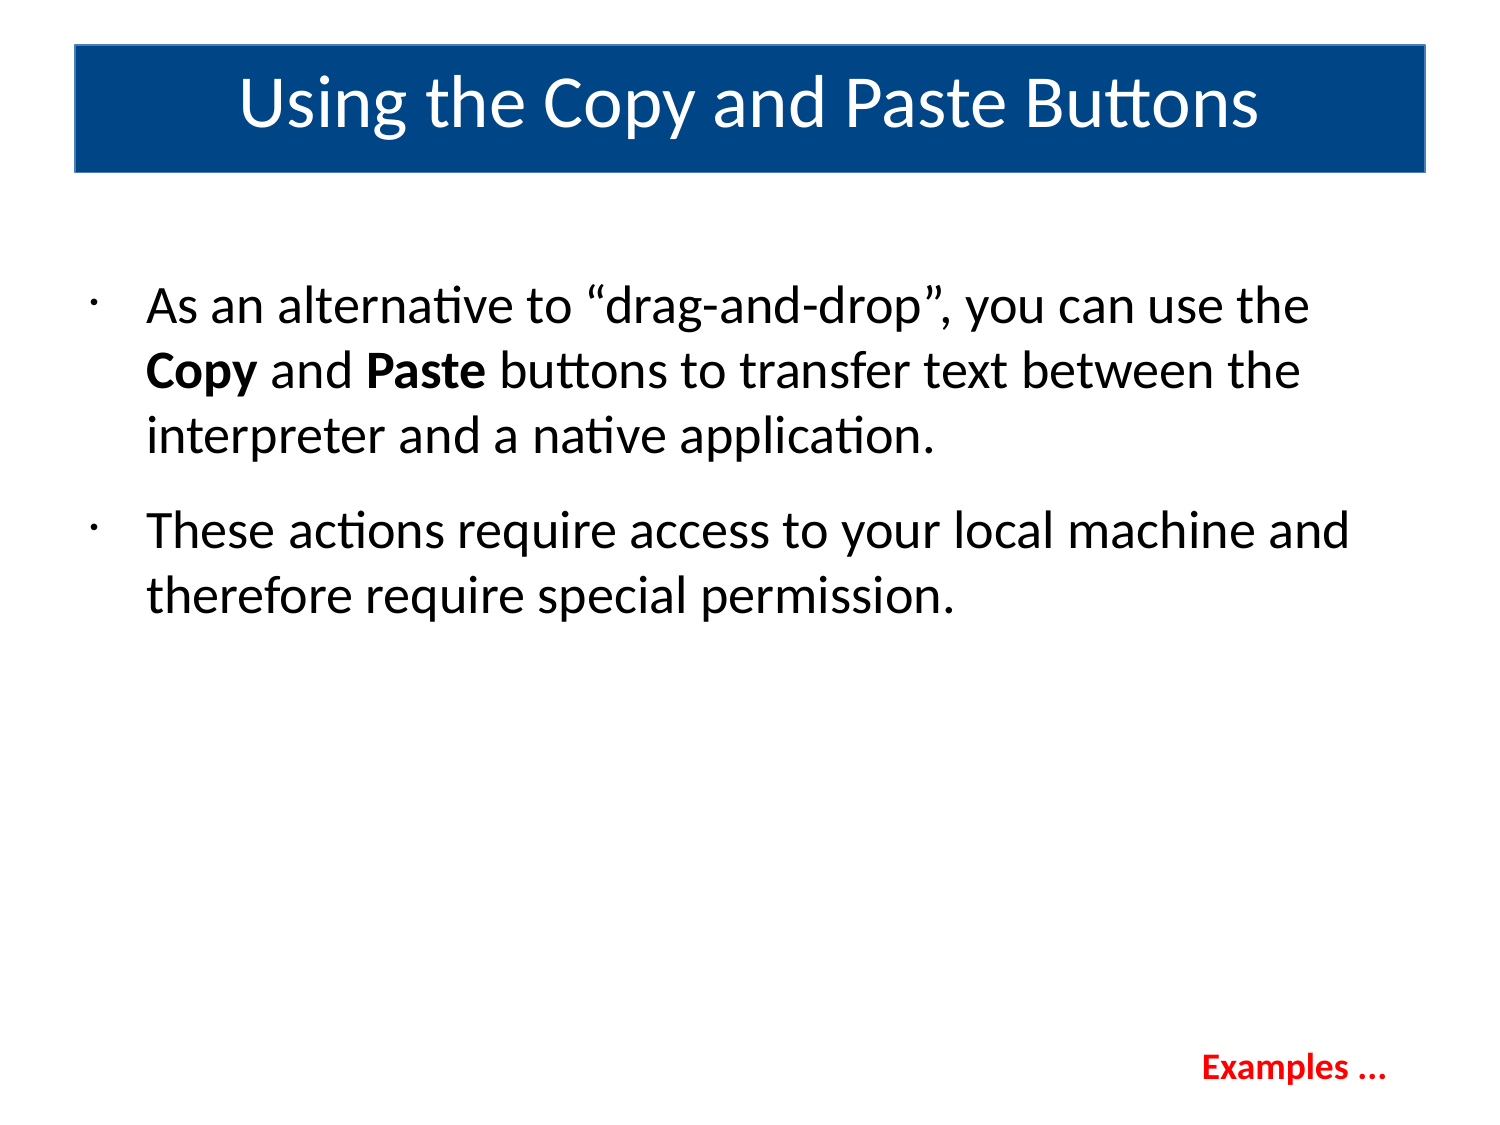

Using the Copy and Paste Buttons
# As an alternative to “drag-and-drop”, you can use the Copy and Paste buttons to transfer text between the interpreter and a native application.
These actions require access to your local machine and therefore require special permission.
Examples ...